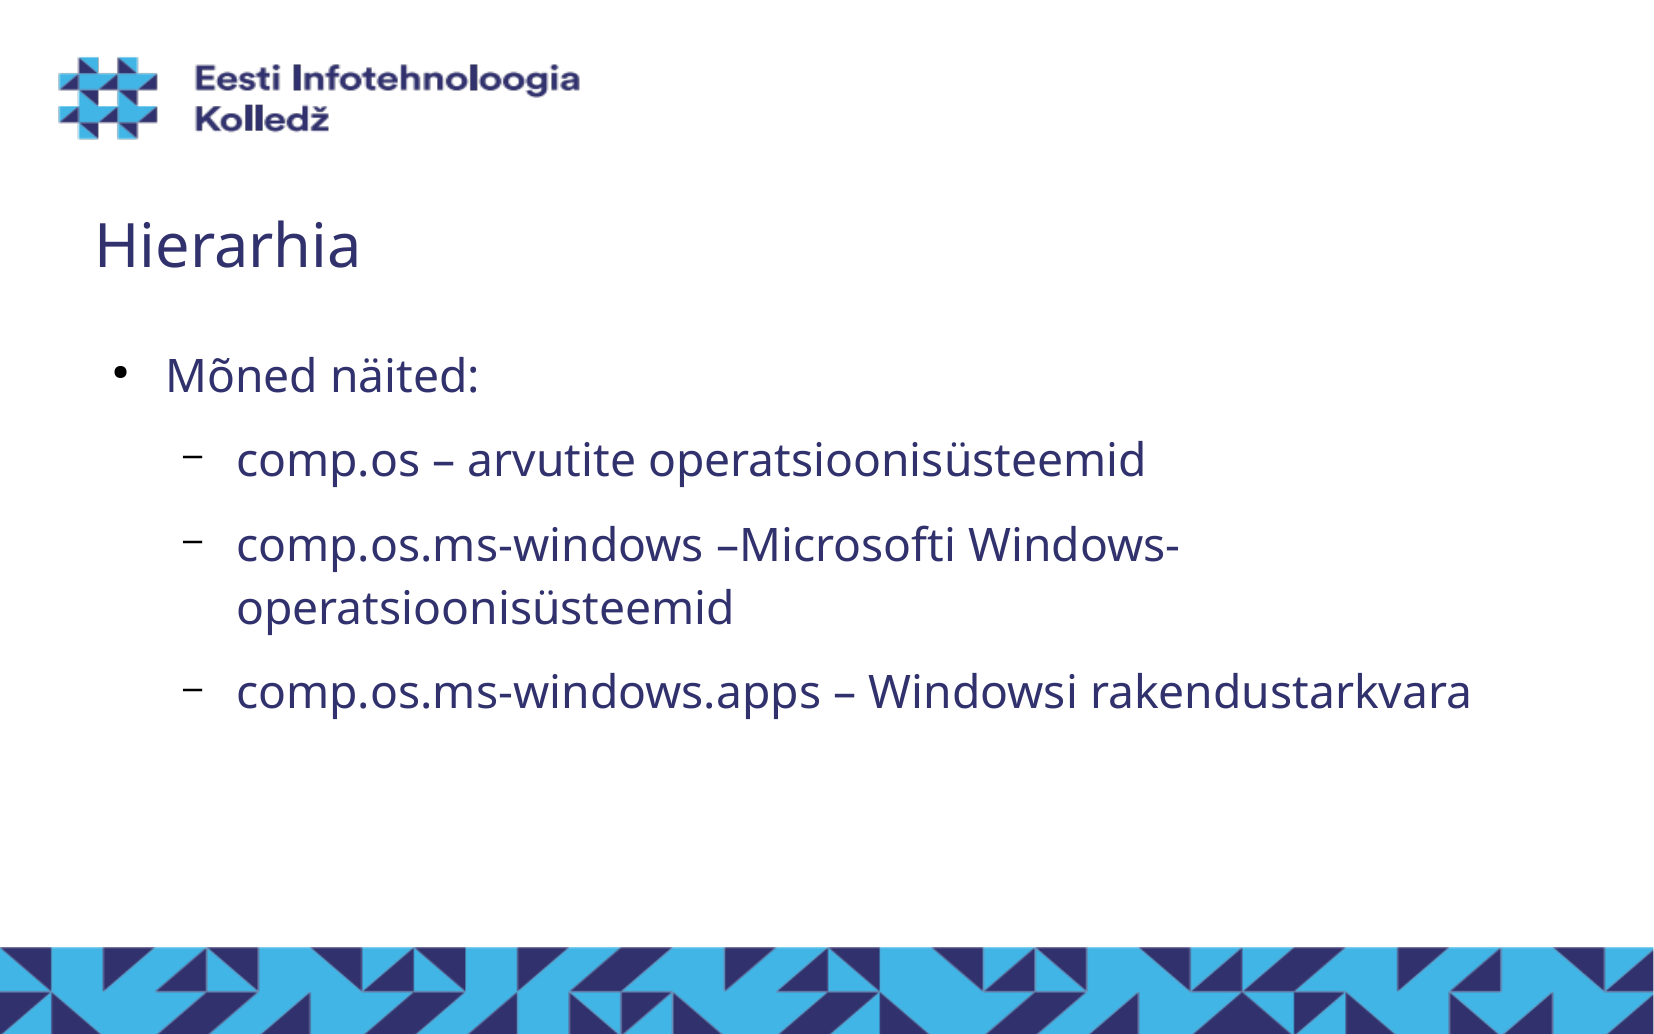

# Hierarhia
Mõned näited:
comp.os – arvutite operatsioonisüsteemid
comp.os.ms-windows –Microsofti Windows-operatsioonisüsteemid
comp.os.ms-windows.apps – Windowsi rakendustarkvara